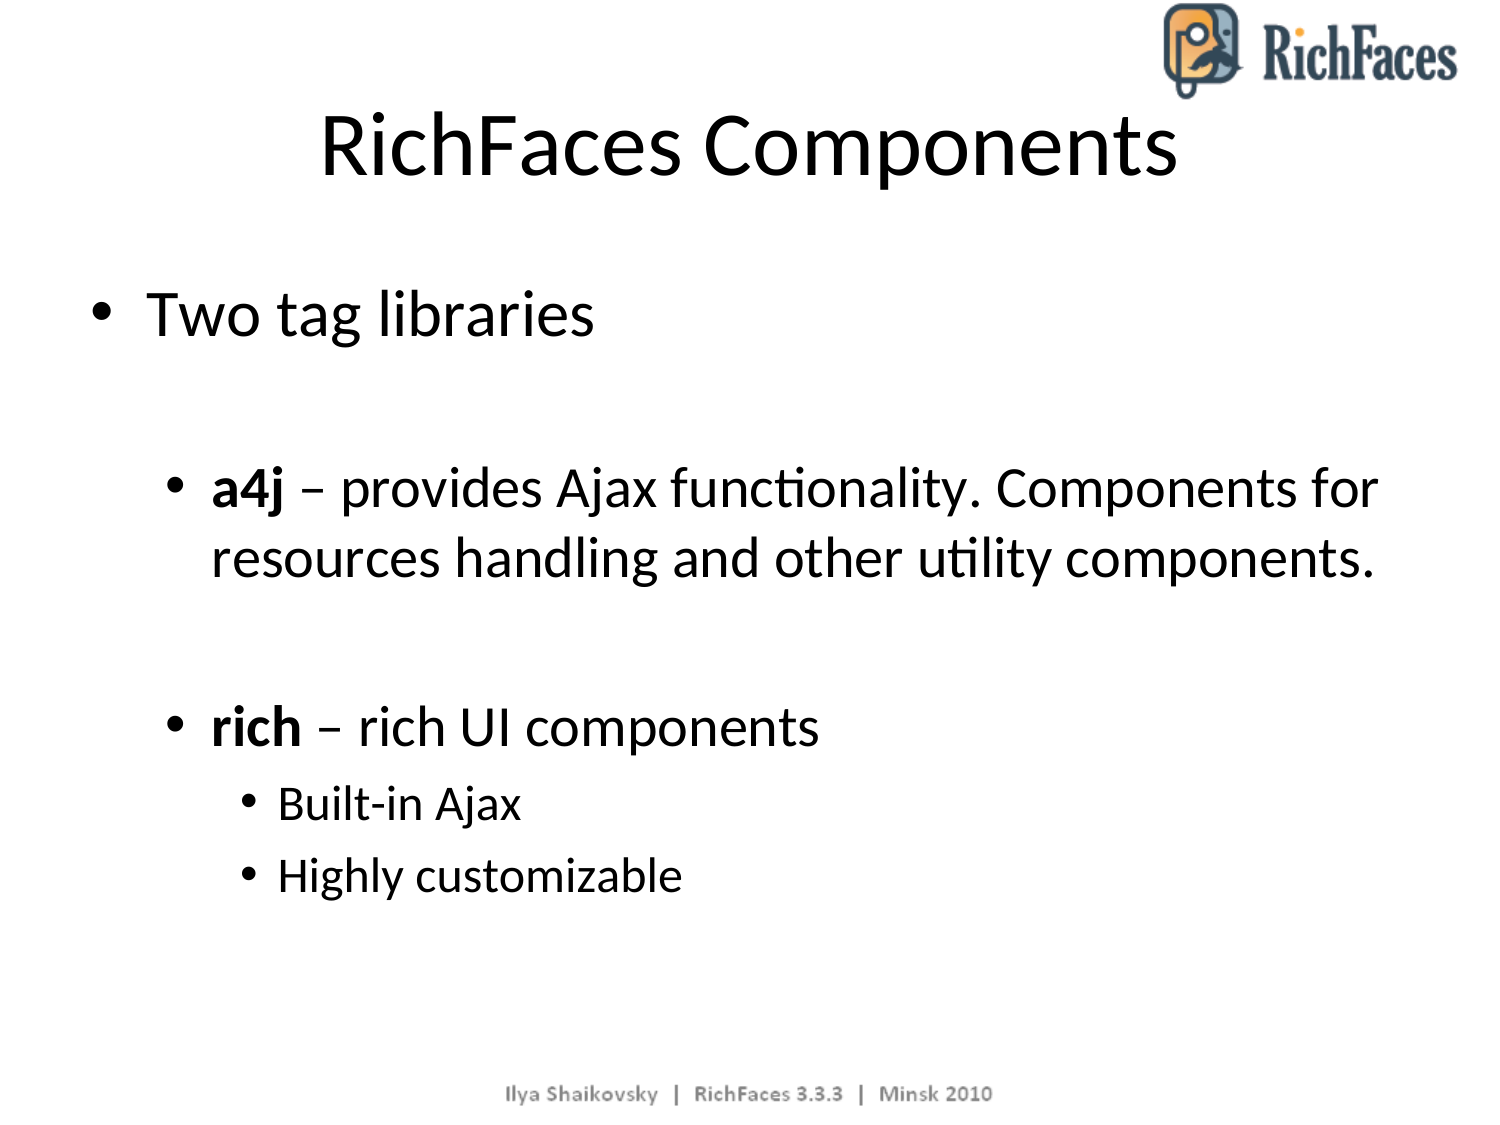

# RichFaces Components
Two tag libraries
a4j – provides Ajax functionality. Components for resources handling and other utility components.
rich – rich UI components
Built-in Ajax
Highly customizable